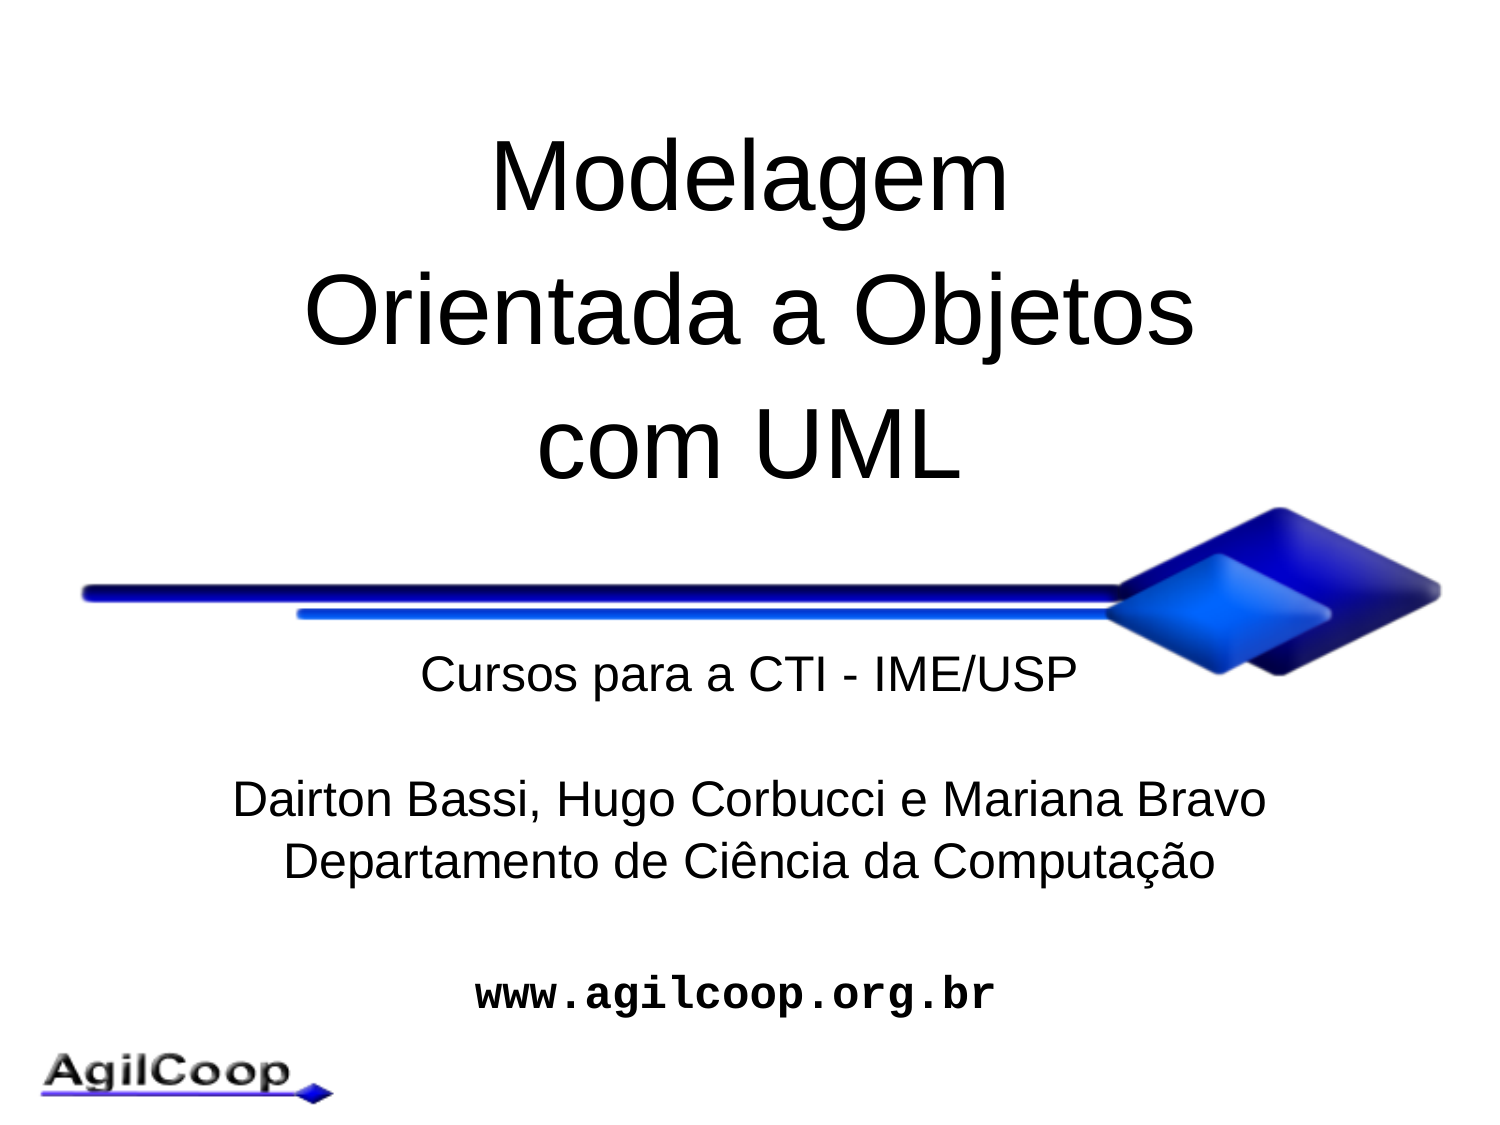

# Modelagem Orientada a Objetos com UML
Cursos para a CTI - IME/USP
Dairton Bassi, Hugo Corbucci e Mariana Bravo
Departamento de Ciência da Computação